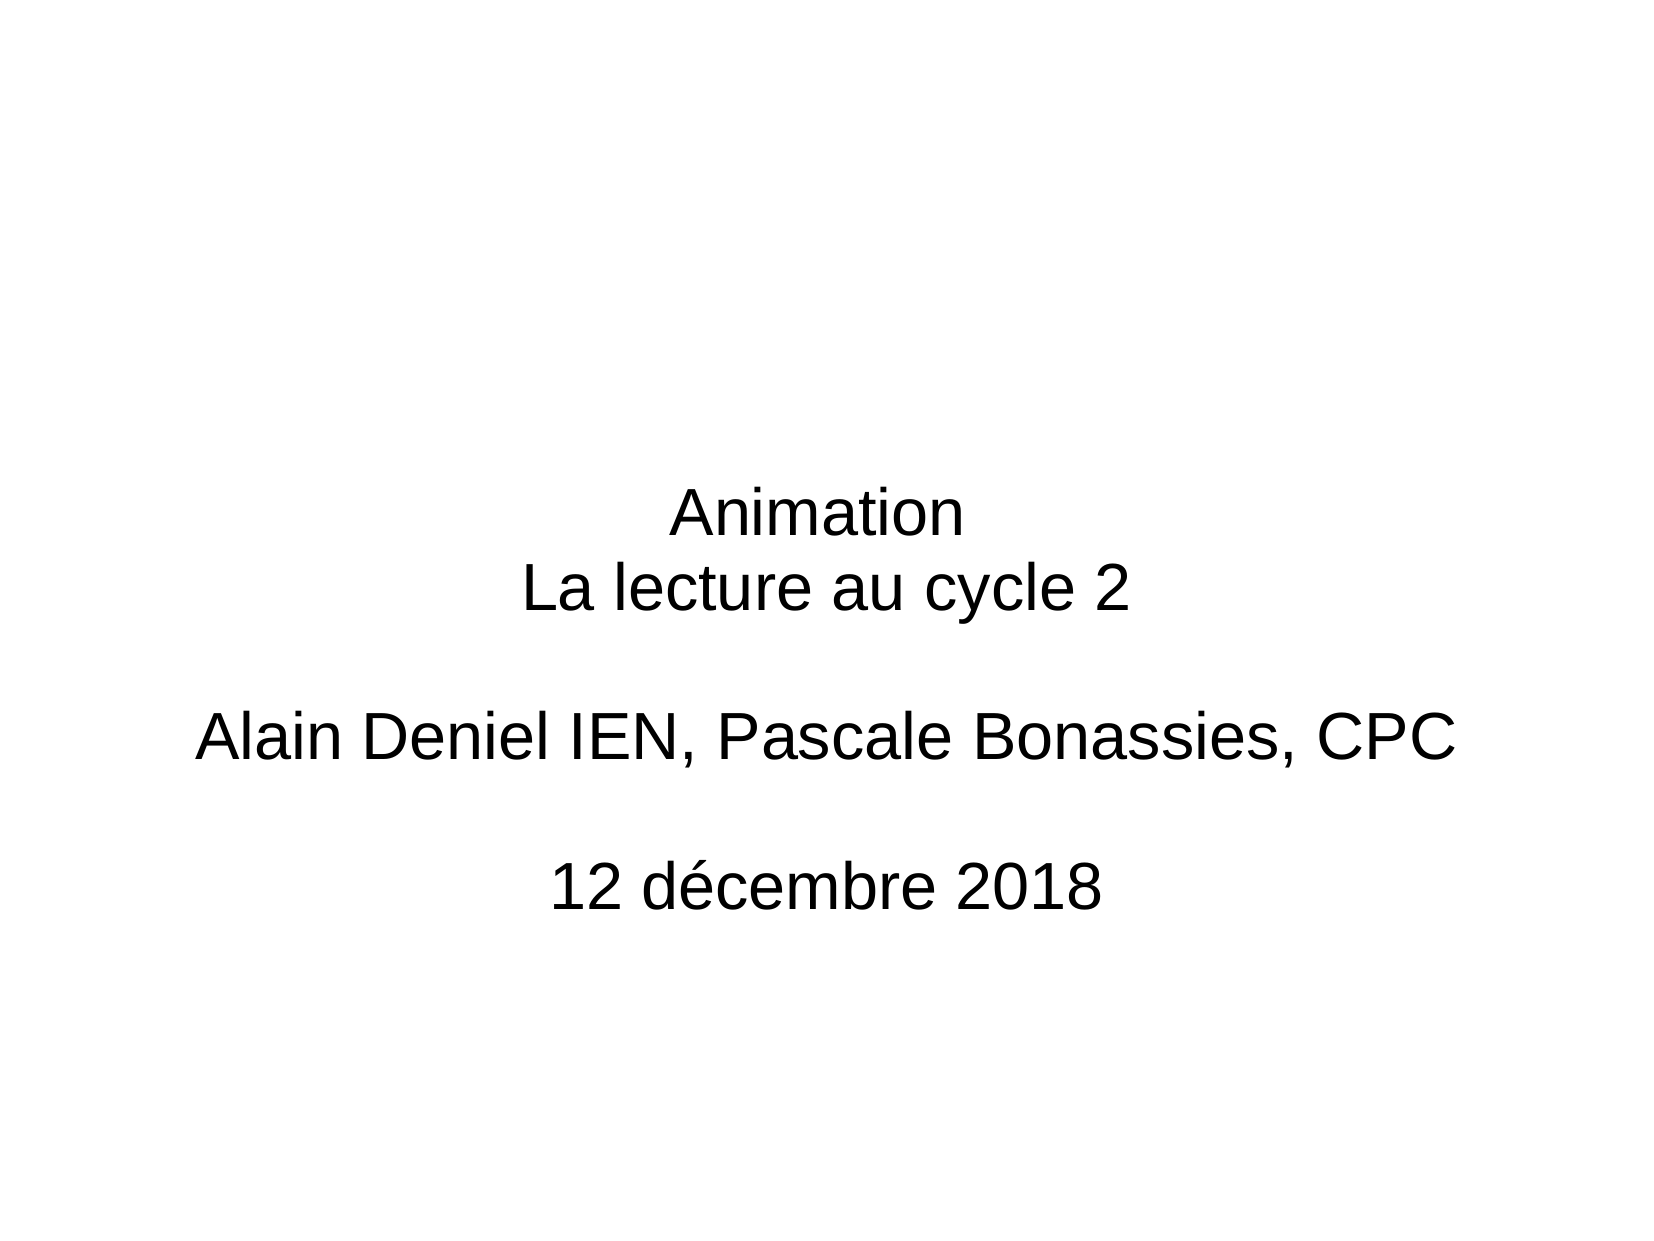

# Animation
La lecture au cycle 2
Alain Deniel IEN, Pascale Bonassies, CPC
12 décembre 2018